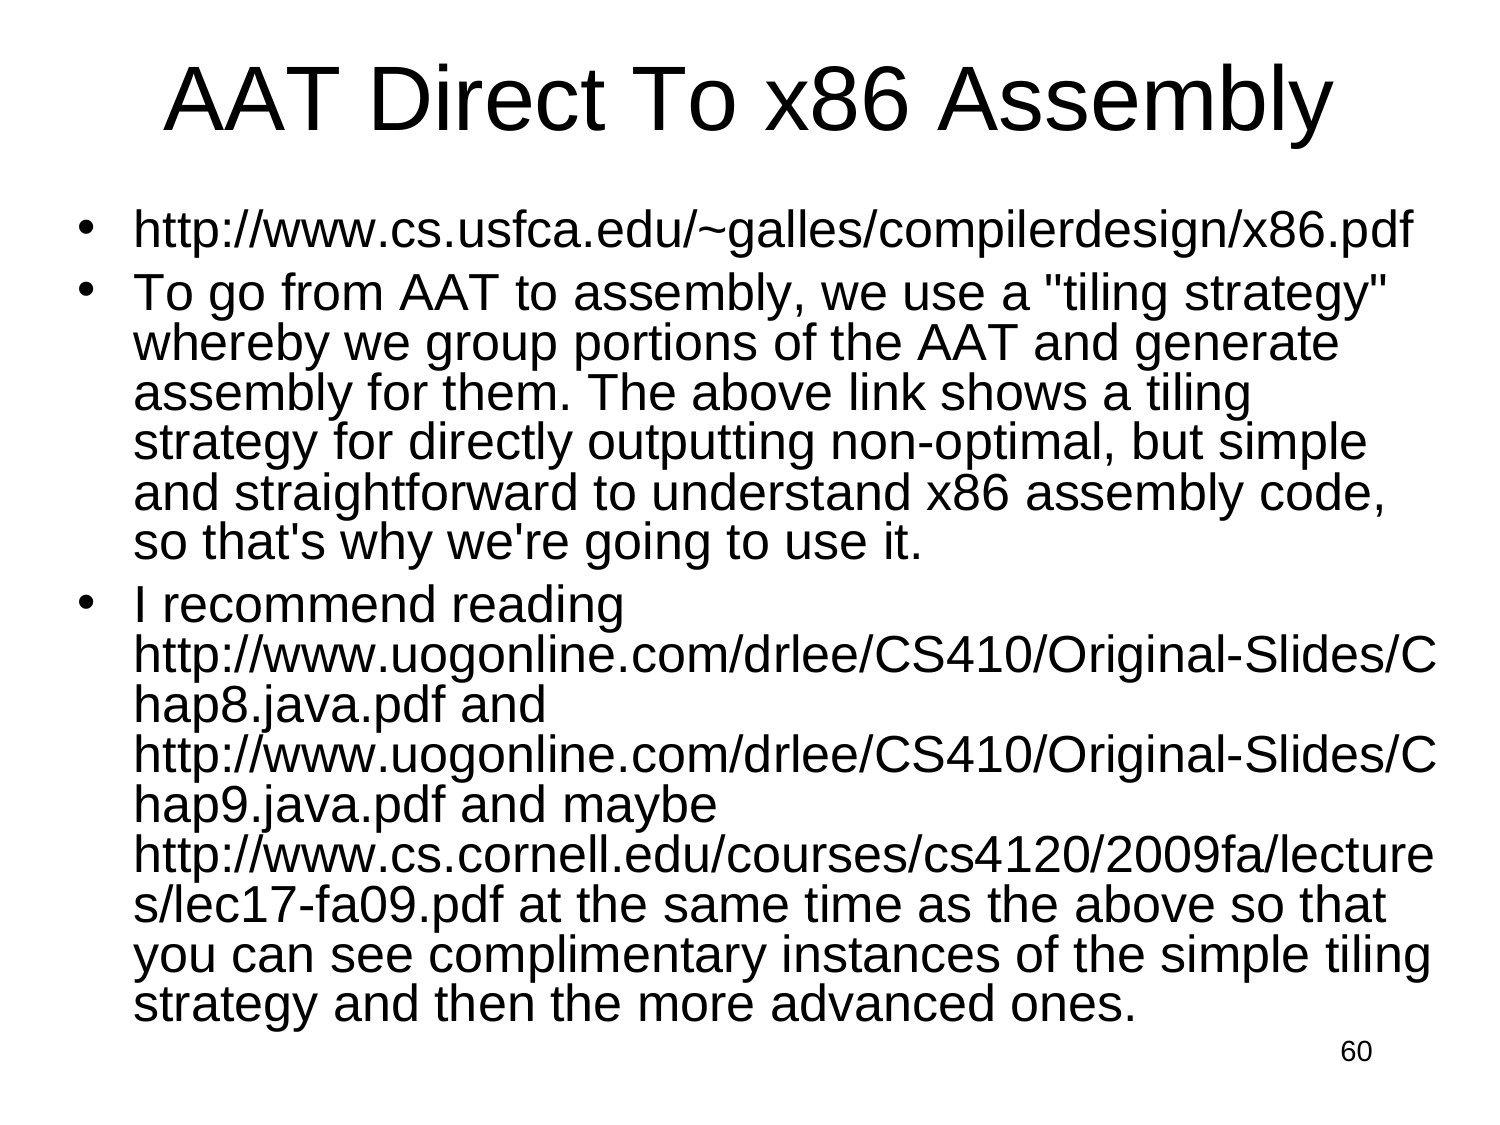

# AAT Direct To x86 Assembly
http://www.cs.usfca.edu/~galles/compilerdesign/x86.pdf
To go from AAT to assembly, we use a "tiling strategy" whereby we group portions of the AAT and generate assembly for them. The above link shows a tiling strategy for directly outputting non-optimal, but simple and straightforward to understand x86 assembly code, so that's why we're going to use it.
I recommend reading http://www.uogonline.com/drlee/CS410/Original-Slides/Chap8.java.pdf and http://www.uogonline.com/drlee/CS410/Original-Slides/Chap9.java.pdf and maybe http://www.cs.cornell.edu/courses/cs4120/2009fa/lectures/lec17-fa09.pdf at the same time as the above so that you can see complimentary instances of the simple tiling strategy and then the more advanced ones.